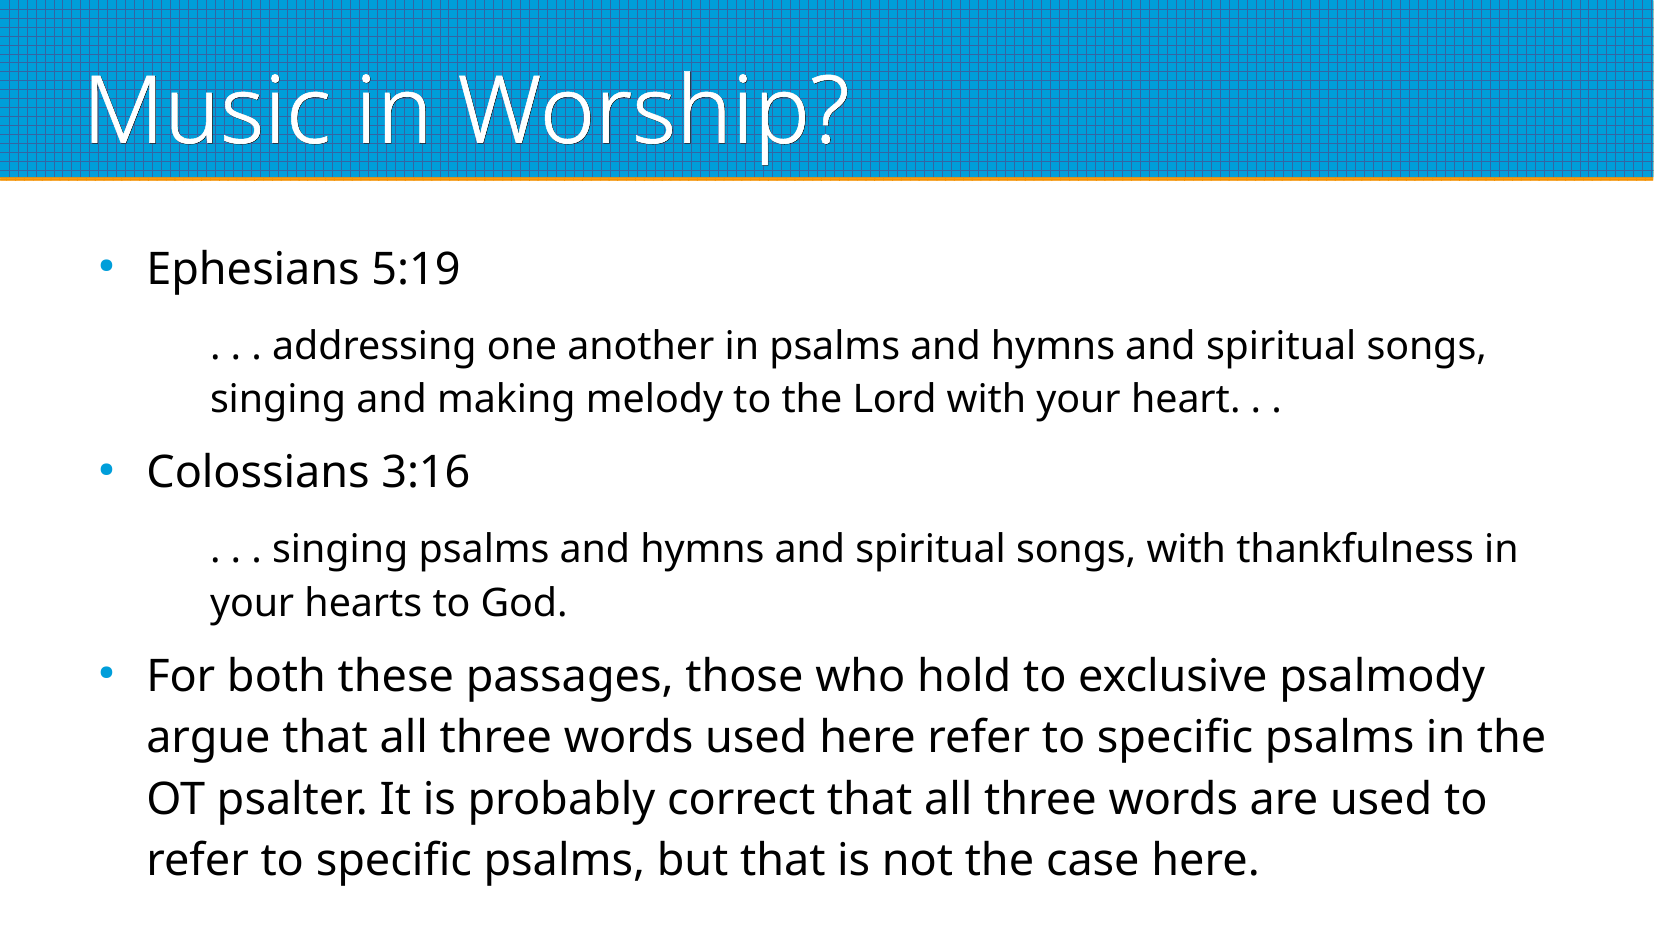

# Music in Worship?
Ephesians 5:19
. . . addressing one another in psalms and hymns and spiritual songs, singing and making melody to the Lord with your heart. . .
Colossians 3:16
. . . singing psalms and hymns and spiritual songs, with thankfulness in your hearts to God.
For both these passages, those who hold to exclusive psalmody argue that all three words used here refer to specific psalms in the OT psalter. It is probably correct that all three words are used to refer to specific psalms, but that is not the case here.